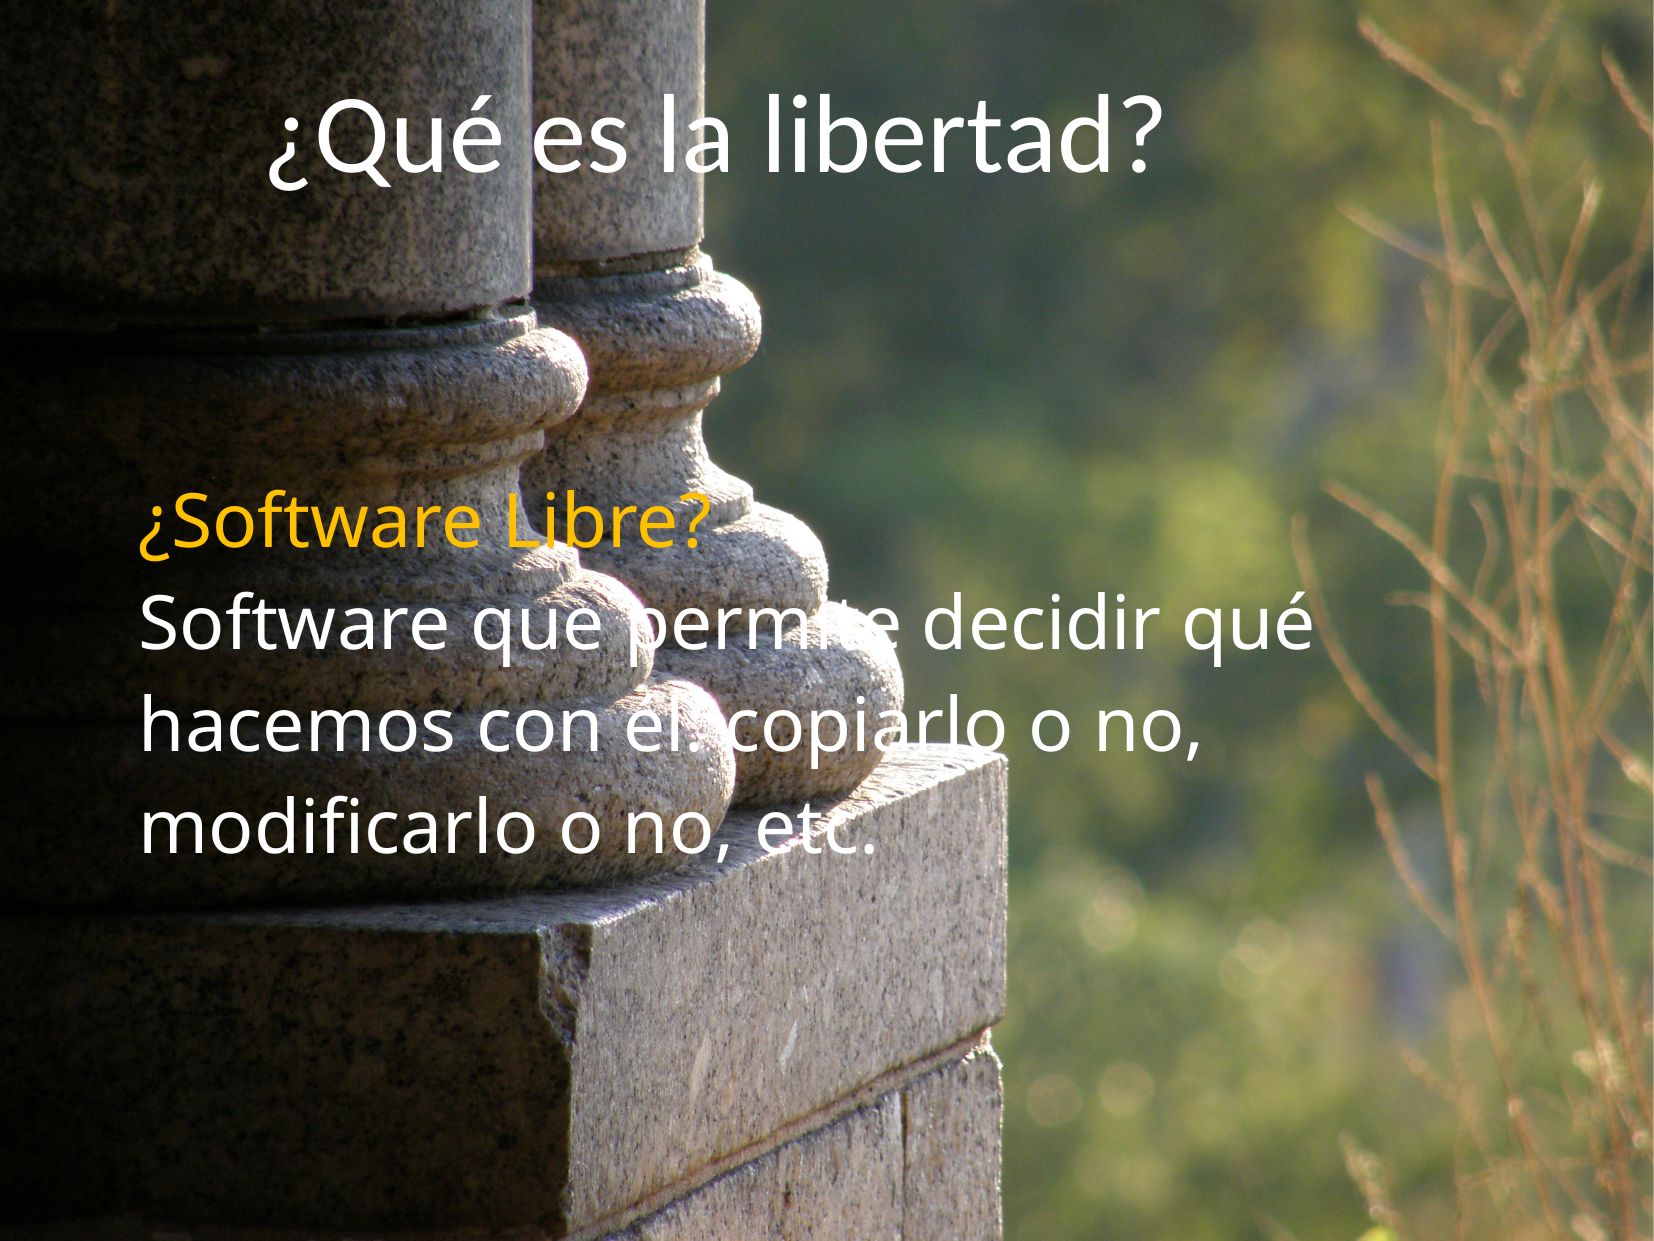

¿Qué es la libertad?
¿Software Libre?
Software que permite decidir qué hacemos con él: copiarlo o no, modificarlo o no, etc.